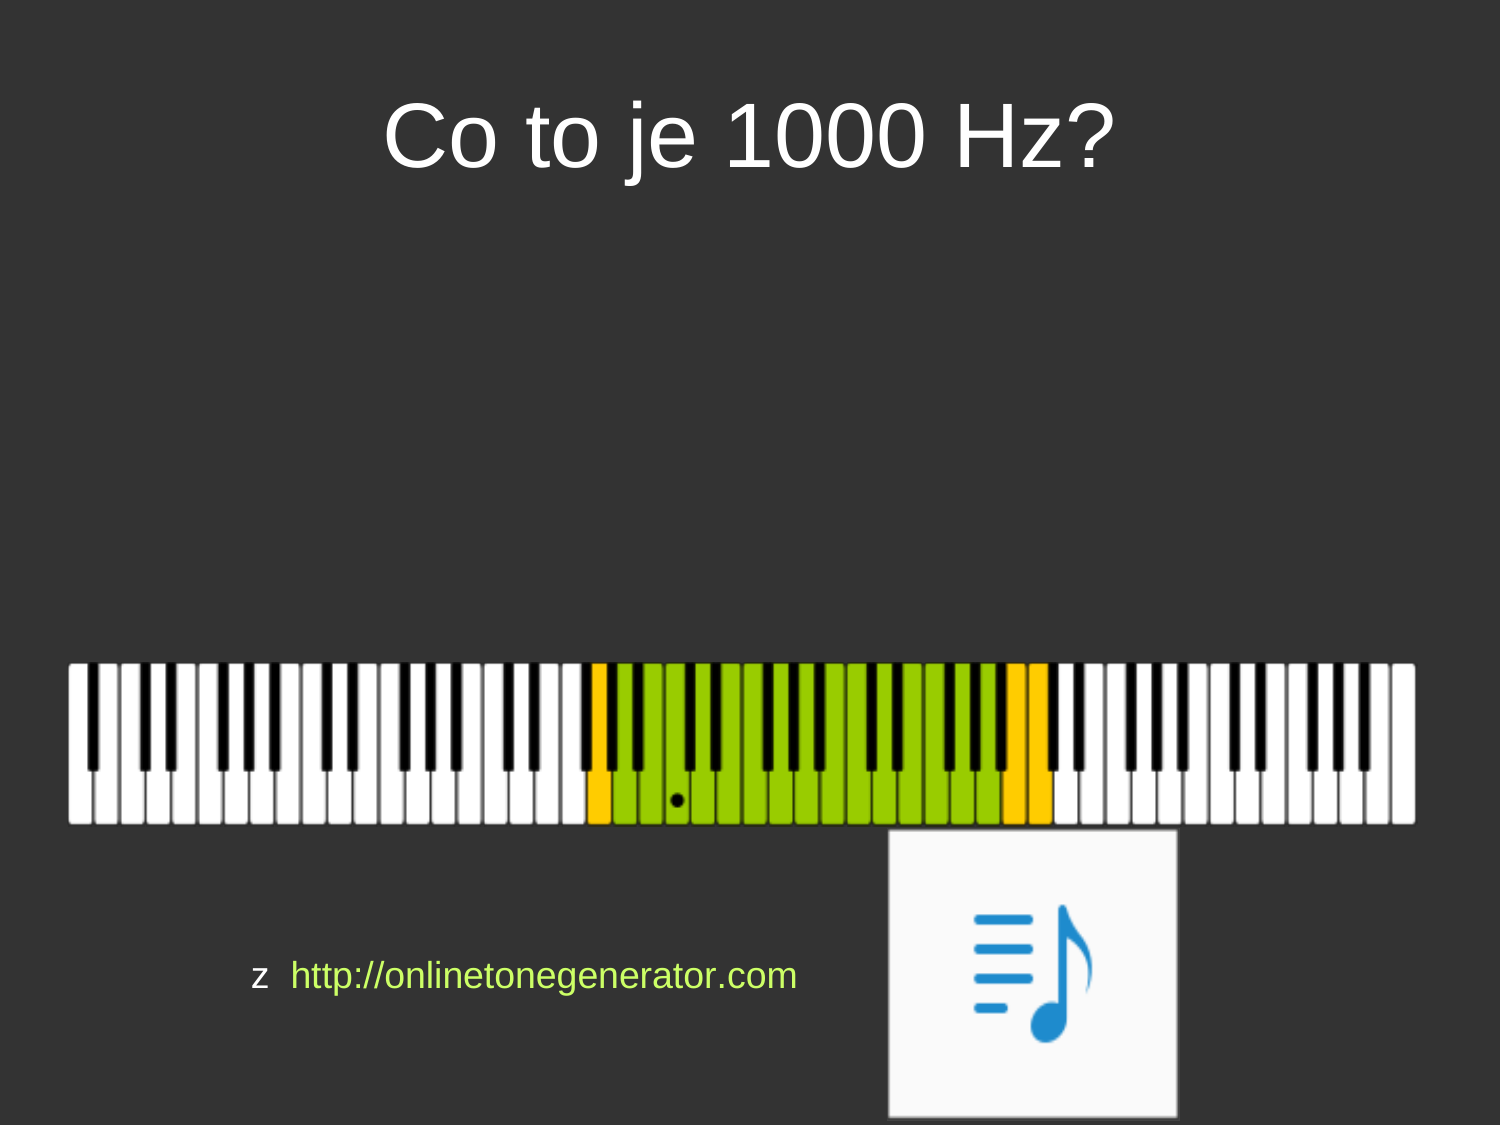

# Co to je 1000 Hz?
z http://onlinetonegenerator.com